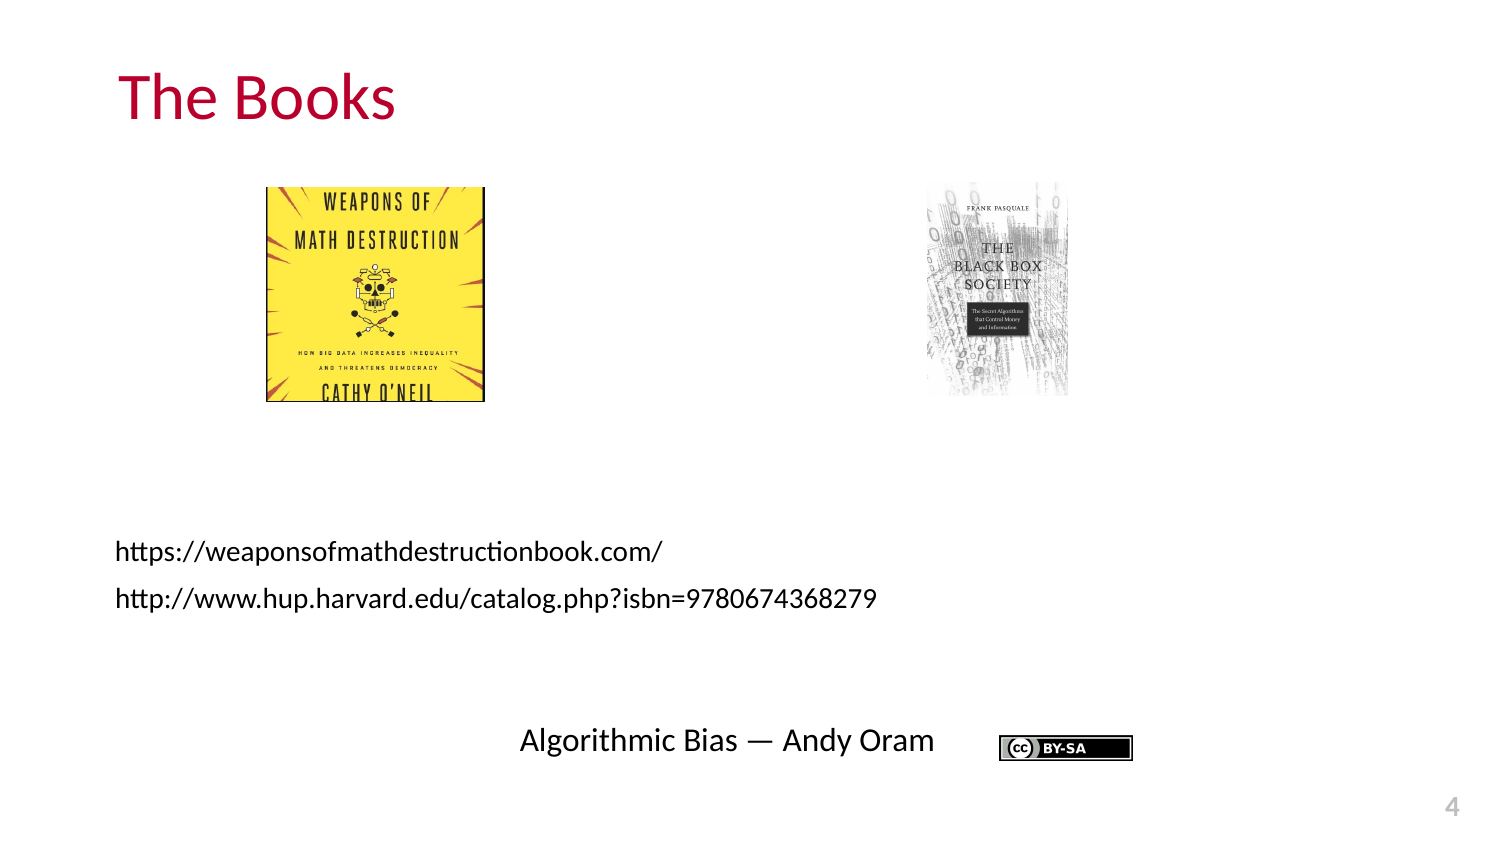

# The Books
https://weaponsofmathdestructionbook.com/
http://www.hup.harvard.edu/catalog.php?isbn=9780674368279
Algorithmic Bias — Andy Oram